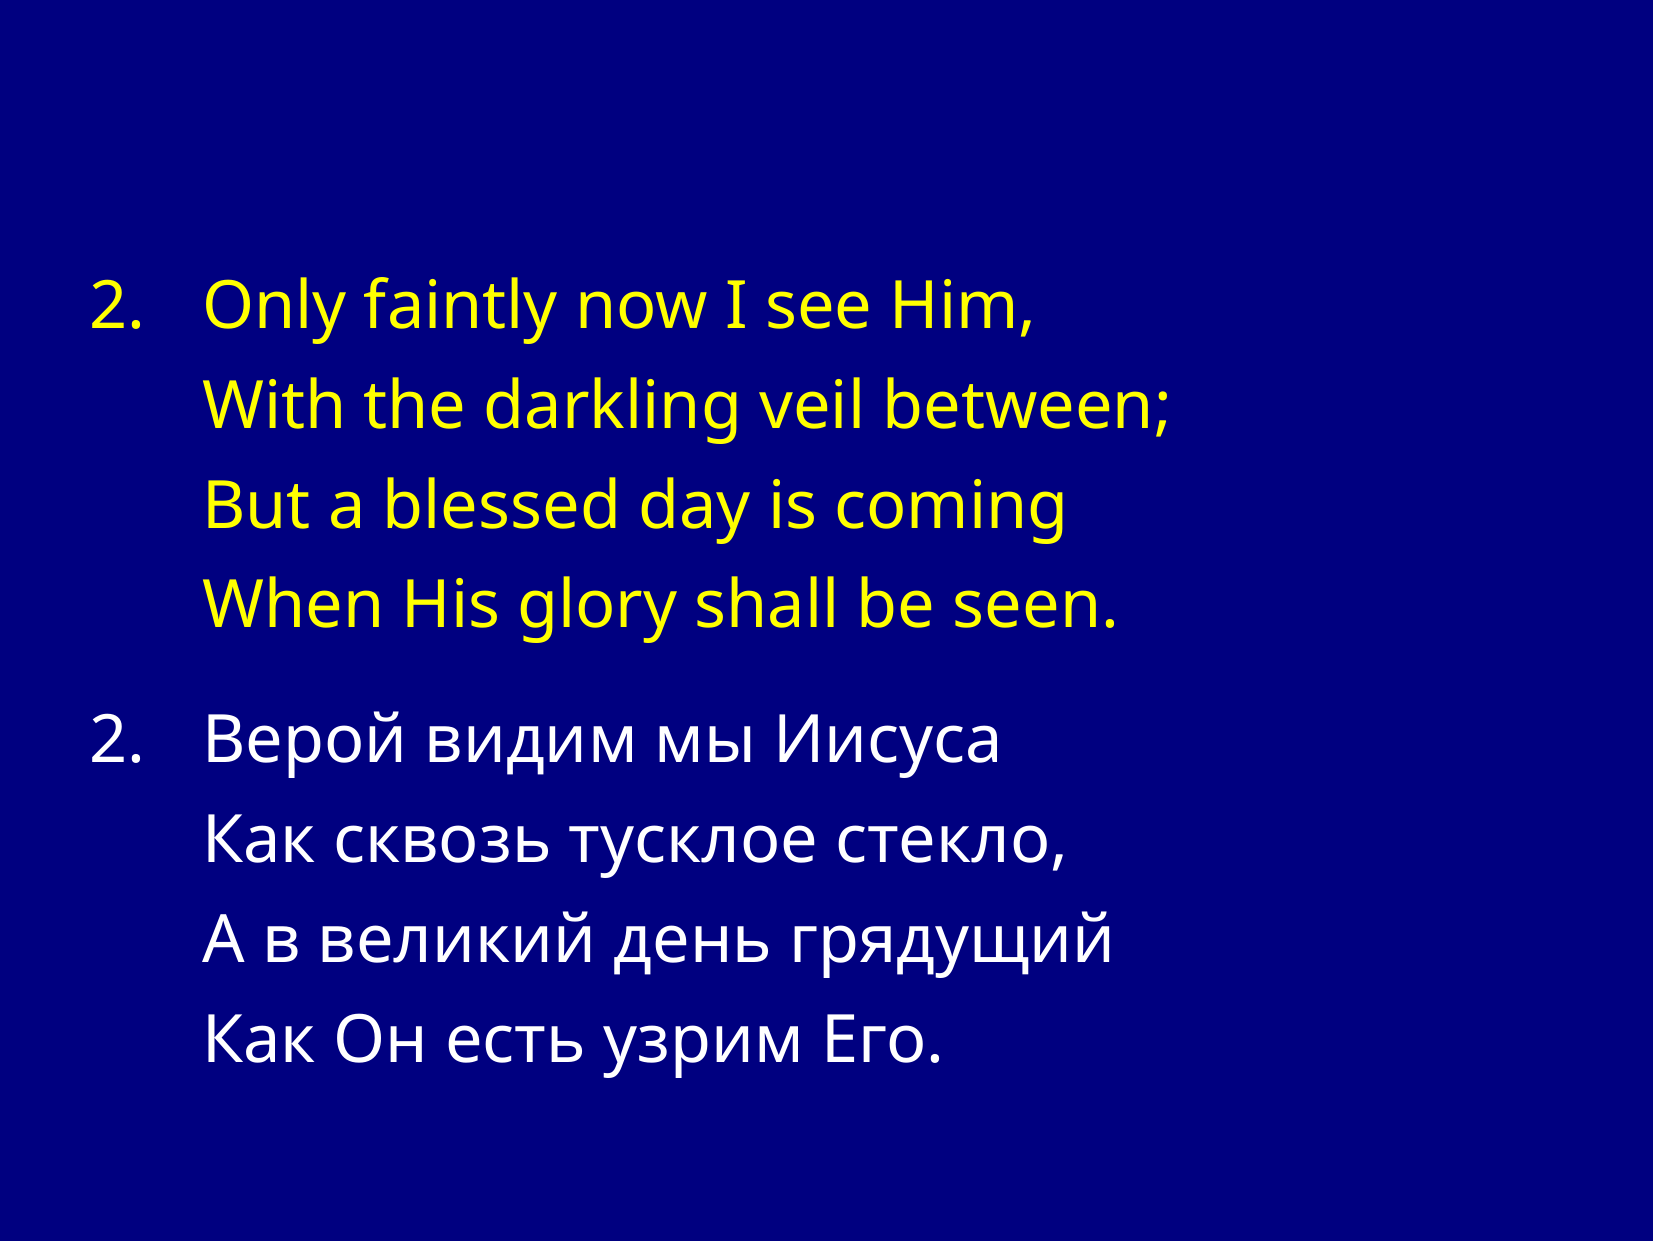

2.	Only faintly now I see Him,
	With the darkling veil between;
	But a blessed day is coming
	When His glory shall be seen.
2.	Верой видим мы Иисуса
	Как сквозь тусклое стекло,
	А в великий день грядущий
	Как Он есть узрим Его.